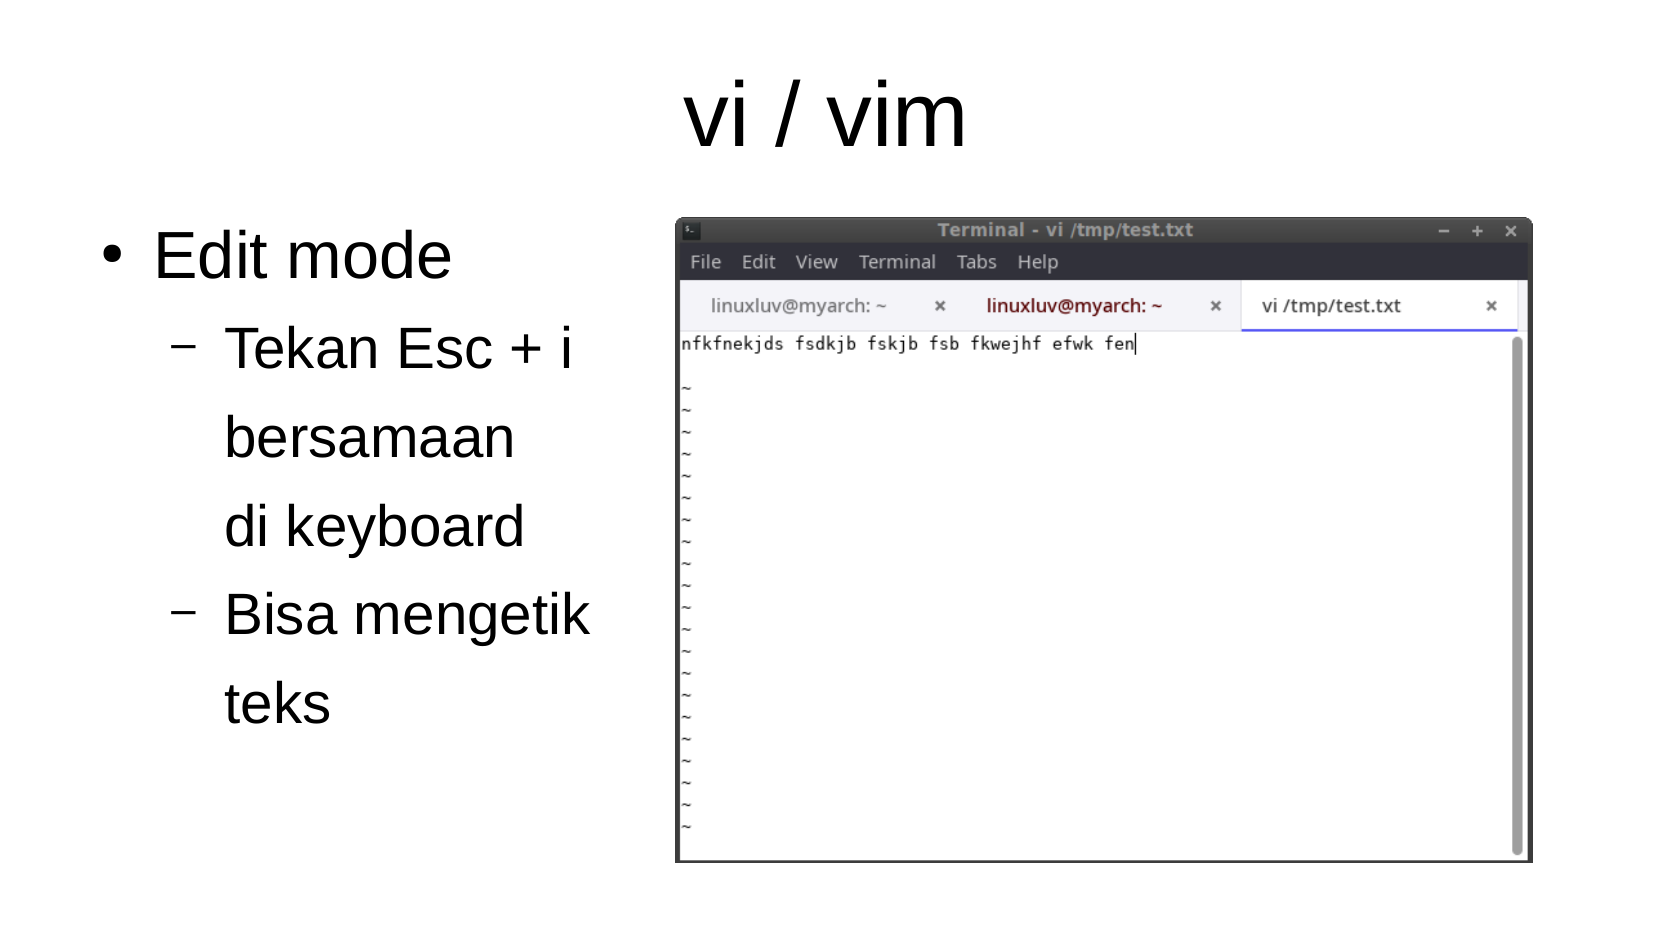

# vi / vim
Edit mode
Tekan Esc + i
bersamaan
di keyboard
Bisa mengetik
teks